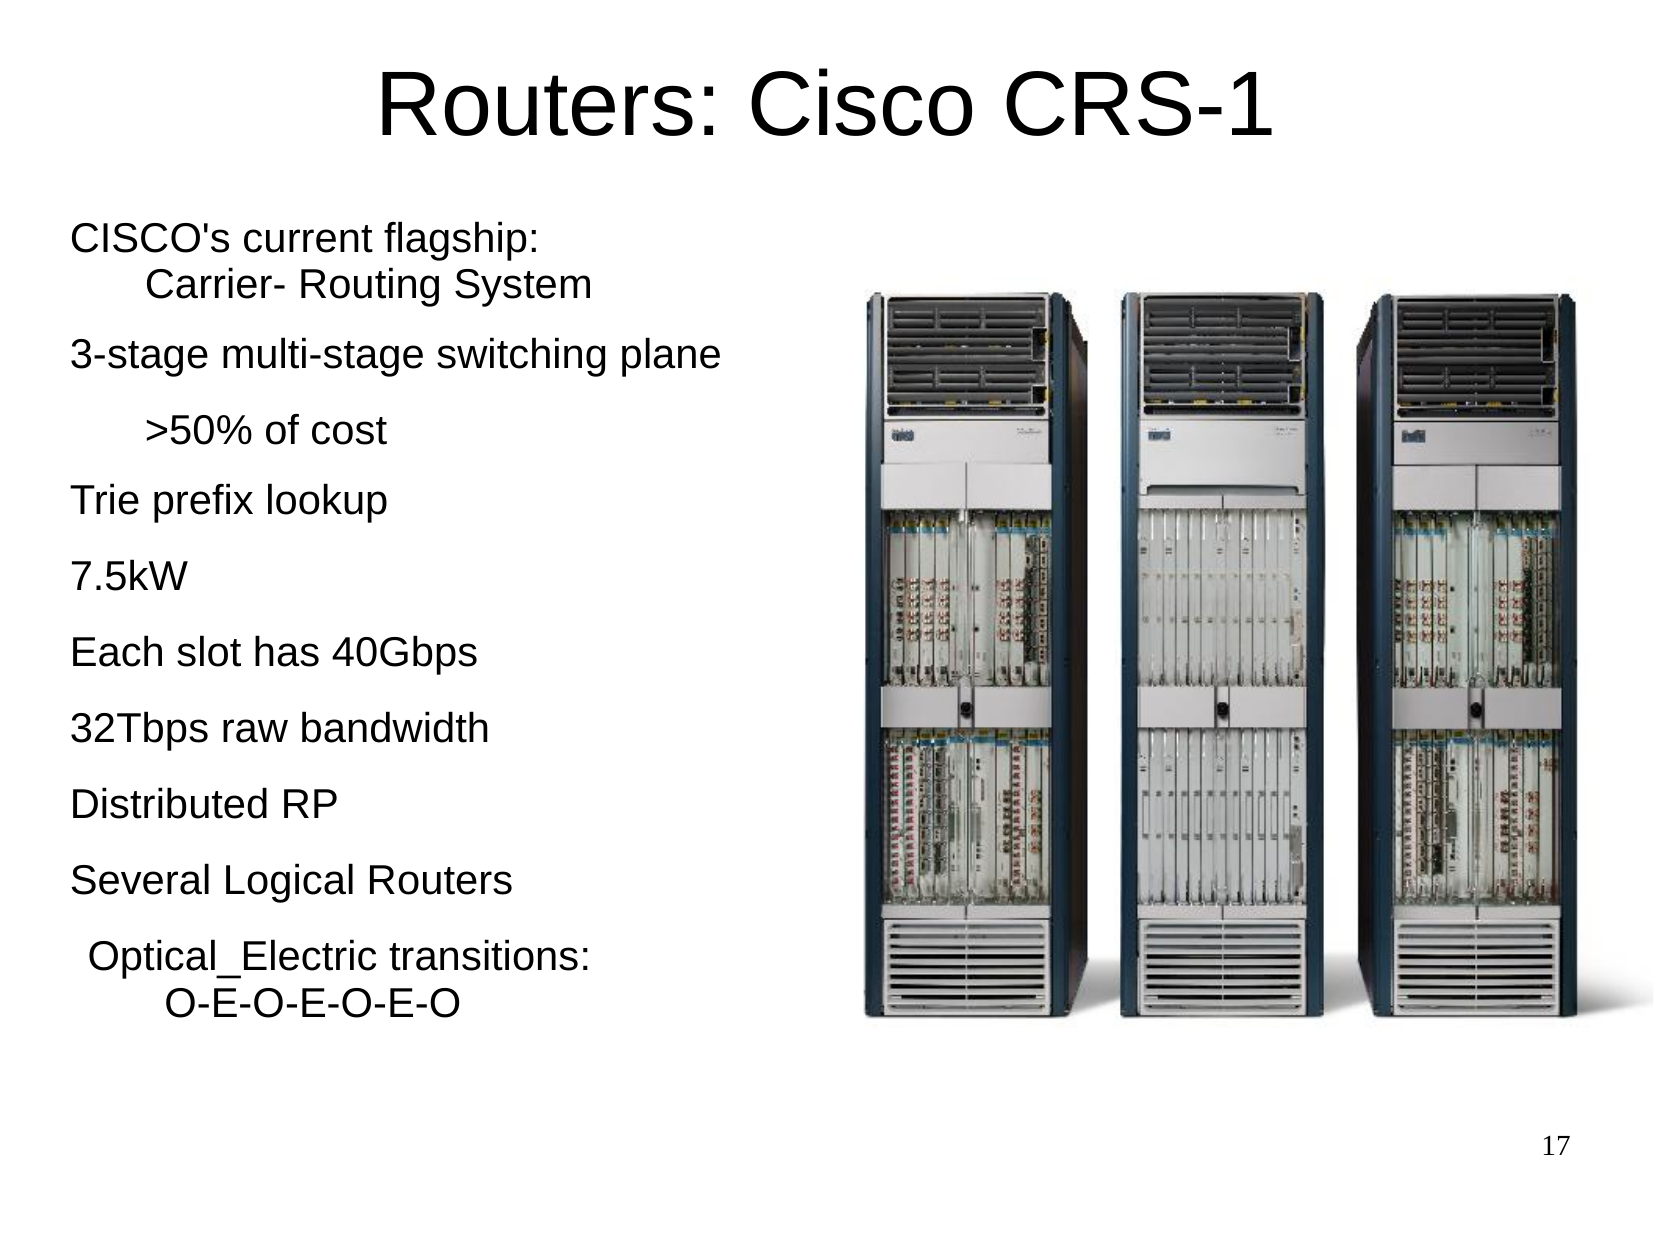

# Routers: Cisco CRS-1
CISCO's current flagship:
Carrier- Routing System
3-stage multi-stage switching plane
>50% of cost
Trie prefix lookup
7.5kW
Each slot has 40Gbps
32Tbps raw bandwidth
Distributed RP
Several Logical Routers
Optical_Electric transitions:
O-E-O-E-O-E-O
17